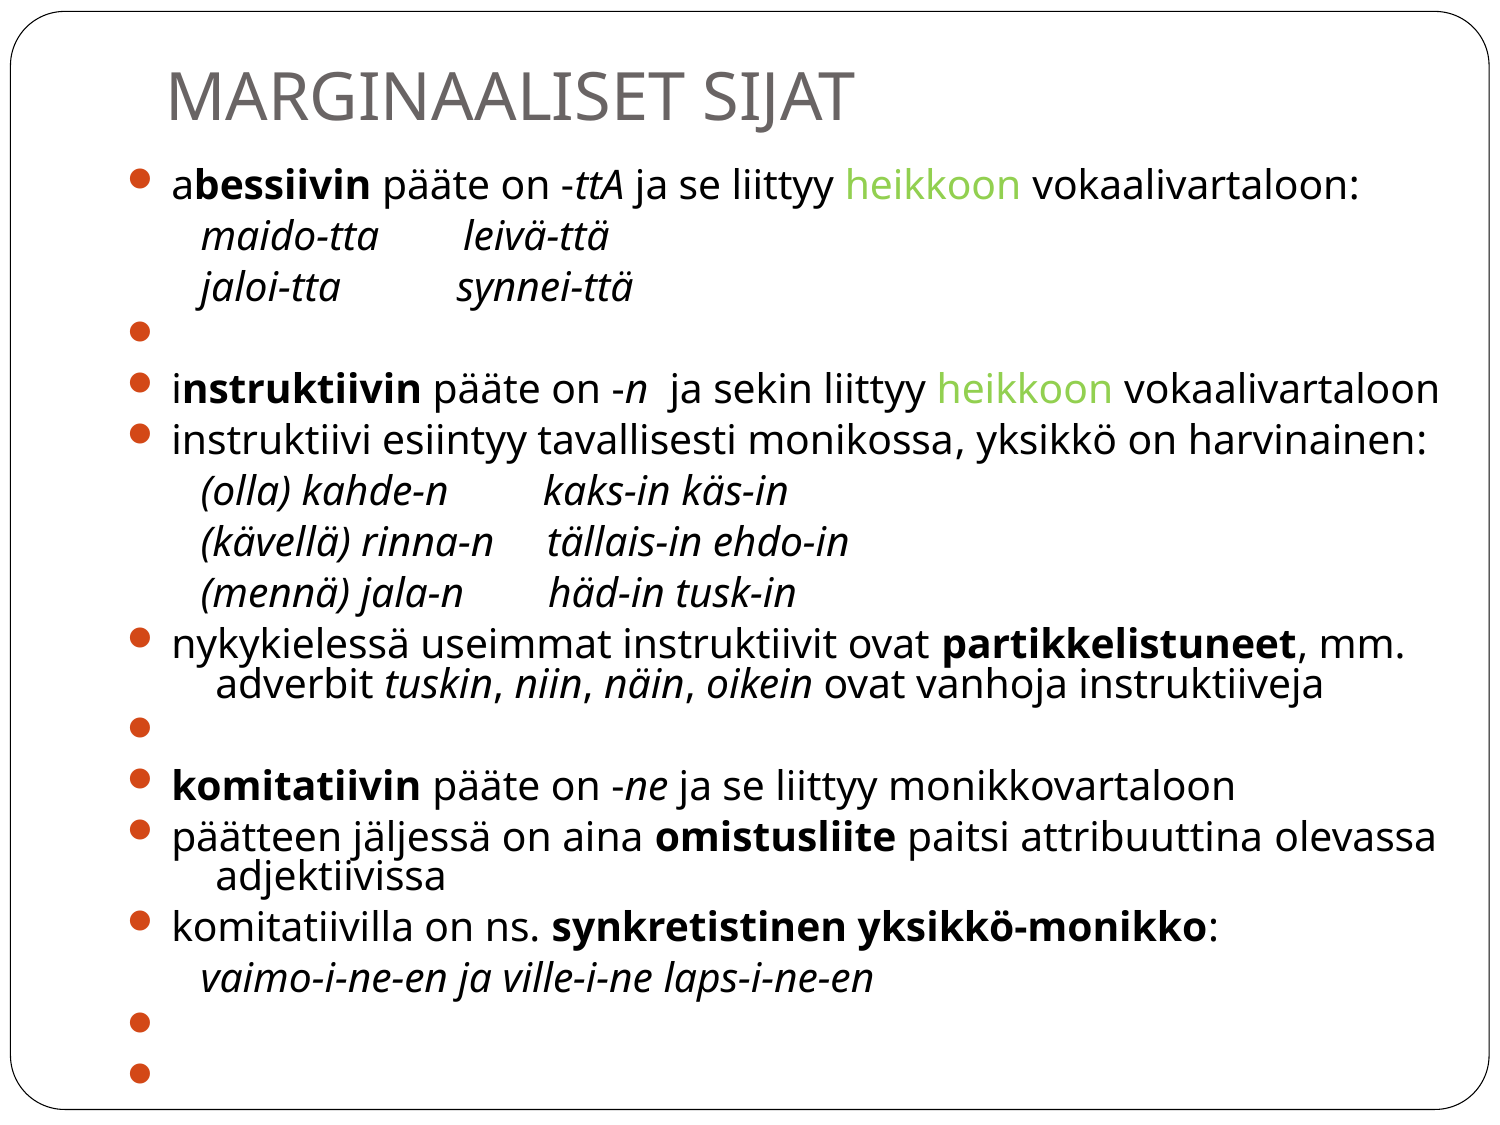

# MARGINAALISET SIJAT
abessiivin pääte on -ttA ja se liittyy heikkoon vokaalivartaloon:
	maido-tta leivä-ttä
	jaloi-tta synnei-ttä
instruktiivin pääte on -n ja sekin liittyy heikkoon vokaalivartaloon
instruktiivi esiintyy tavallisesti monikossa, yksikkö on harvinainen:
 	(olla) kahde-n kaks-in käs-in
 	(kävellä) rinna-n tällais-in ehdo-in
 	(mennä) jala-n häd-in tusk-in
nykykielessä useimmat instruktiivit ovat partikkelistuneet, mm. adverbit tuskin, niin, näin, oikein ovat vanhoja instruktiiveja
komitatiivin pääte on -ne ja se liittyy monikkovartaloon
päätteen jäljessä on aina omistusliite paitsi attribuuttina olevassa adjektiivissa
komitatiivilla on ns. synkretistinen yksikkö-monikko:
 	vaimo-i-ne-en ja ville-i-ne laps-i-ne-en